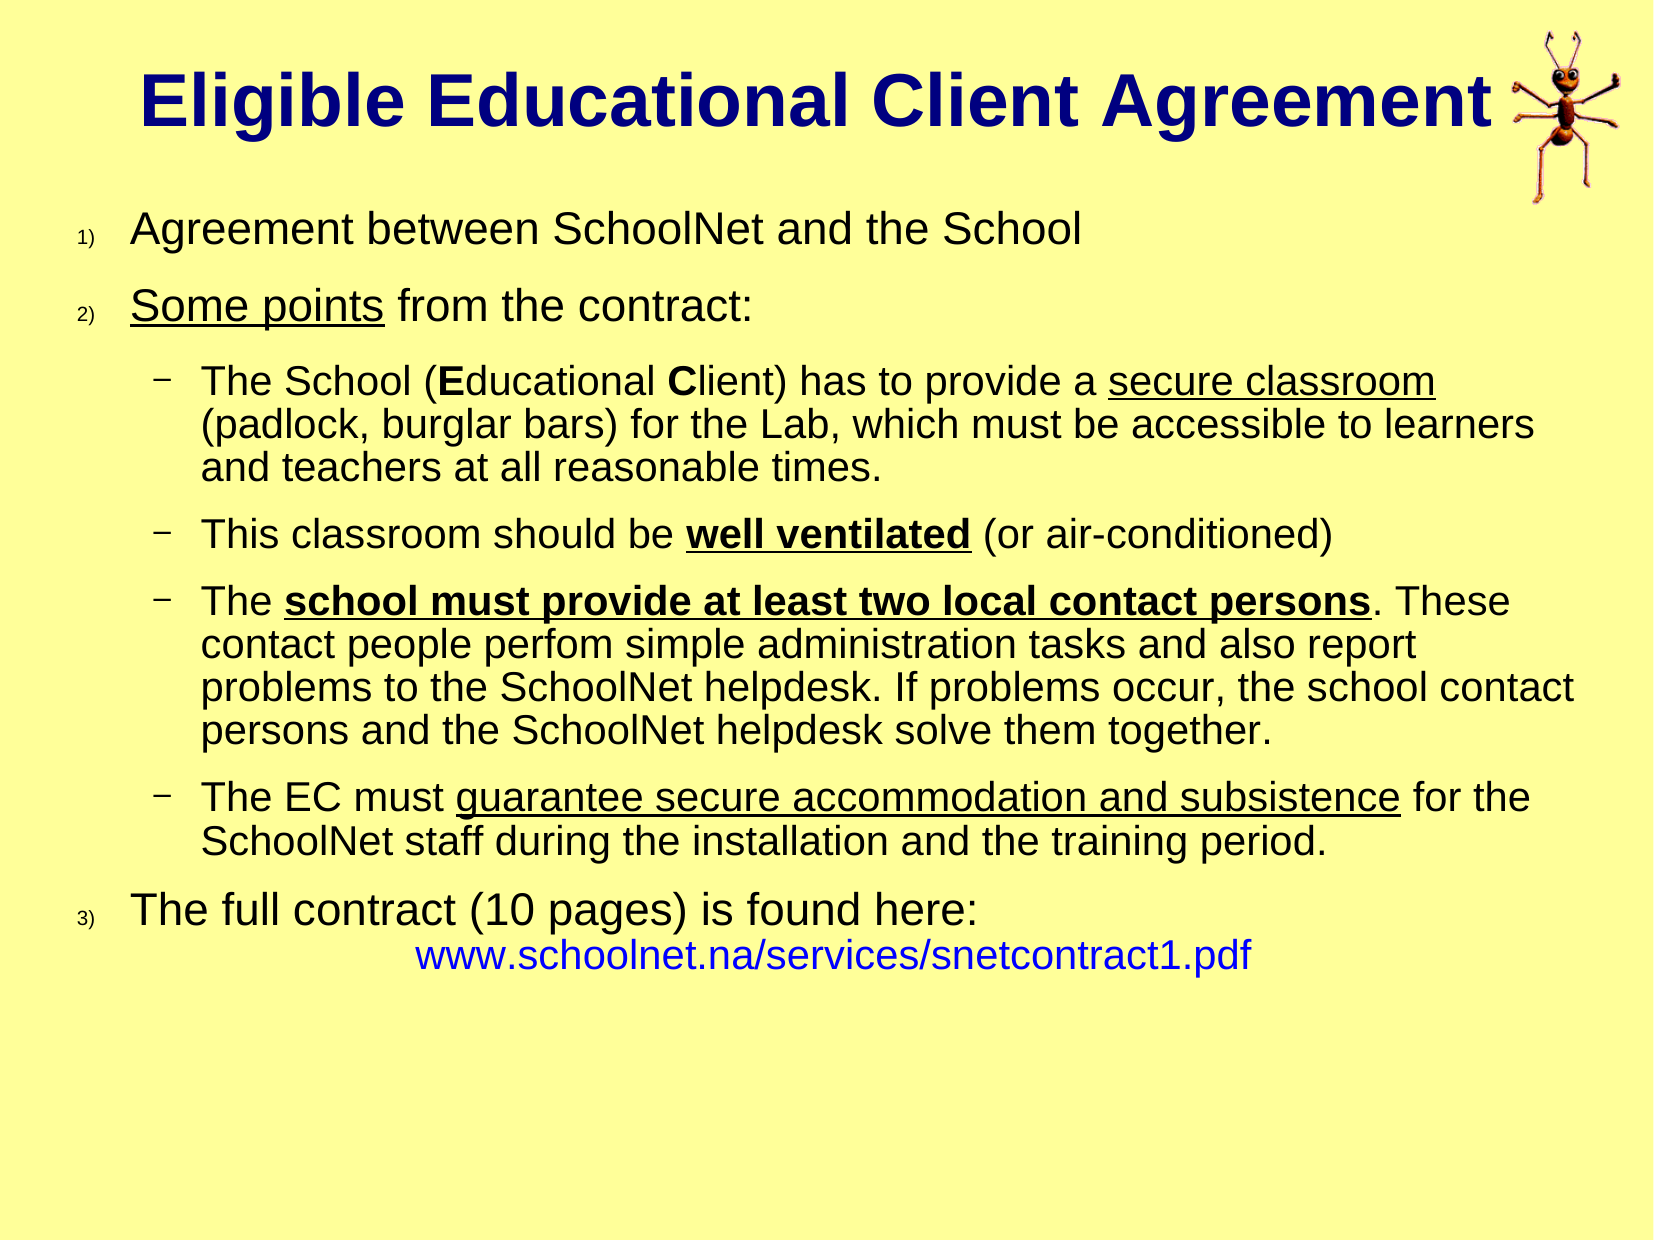

# Eligible Educational Client Agreement
Agreement between SchoolNet and the School
Some points from the contract:
The School (Educational Client) has to provide a secure classroom (padlock, burglar bars) for the Lab, which must be accessible to learners and teachers at all reasonable times.
This classroom should be well ventilated (or air-conditioned)
The school must provide at least two local contact persons. These contact people perfom simple administration tasks and also report problems to the SchoolNet helpdesk. If problems occur, the school contact persons and the SchoolNet helpdesk solve them together.
The EC must guarantee secure accommodation and subsistence for the SchoolNet staff during the installation and the training period.
The full contract (10 pages) is found here:
			www.schoolnet.na/services/snetcontract1.pdf